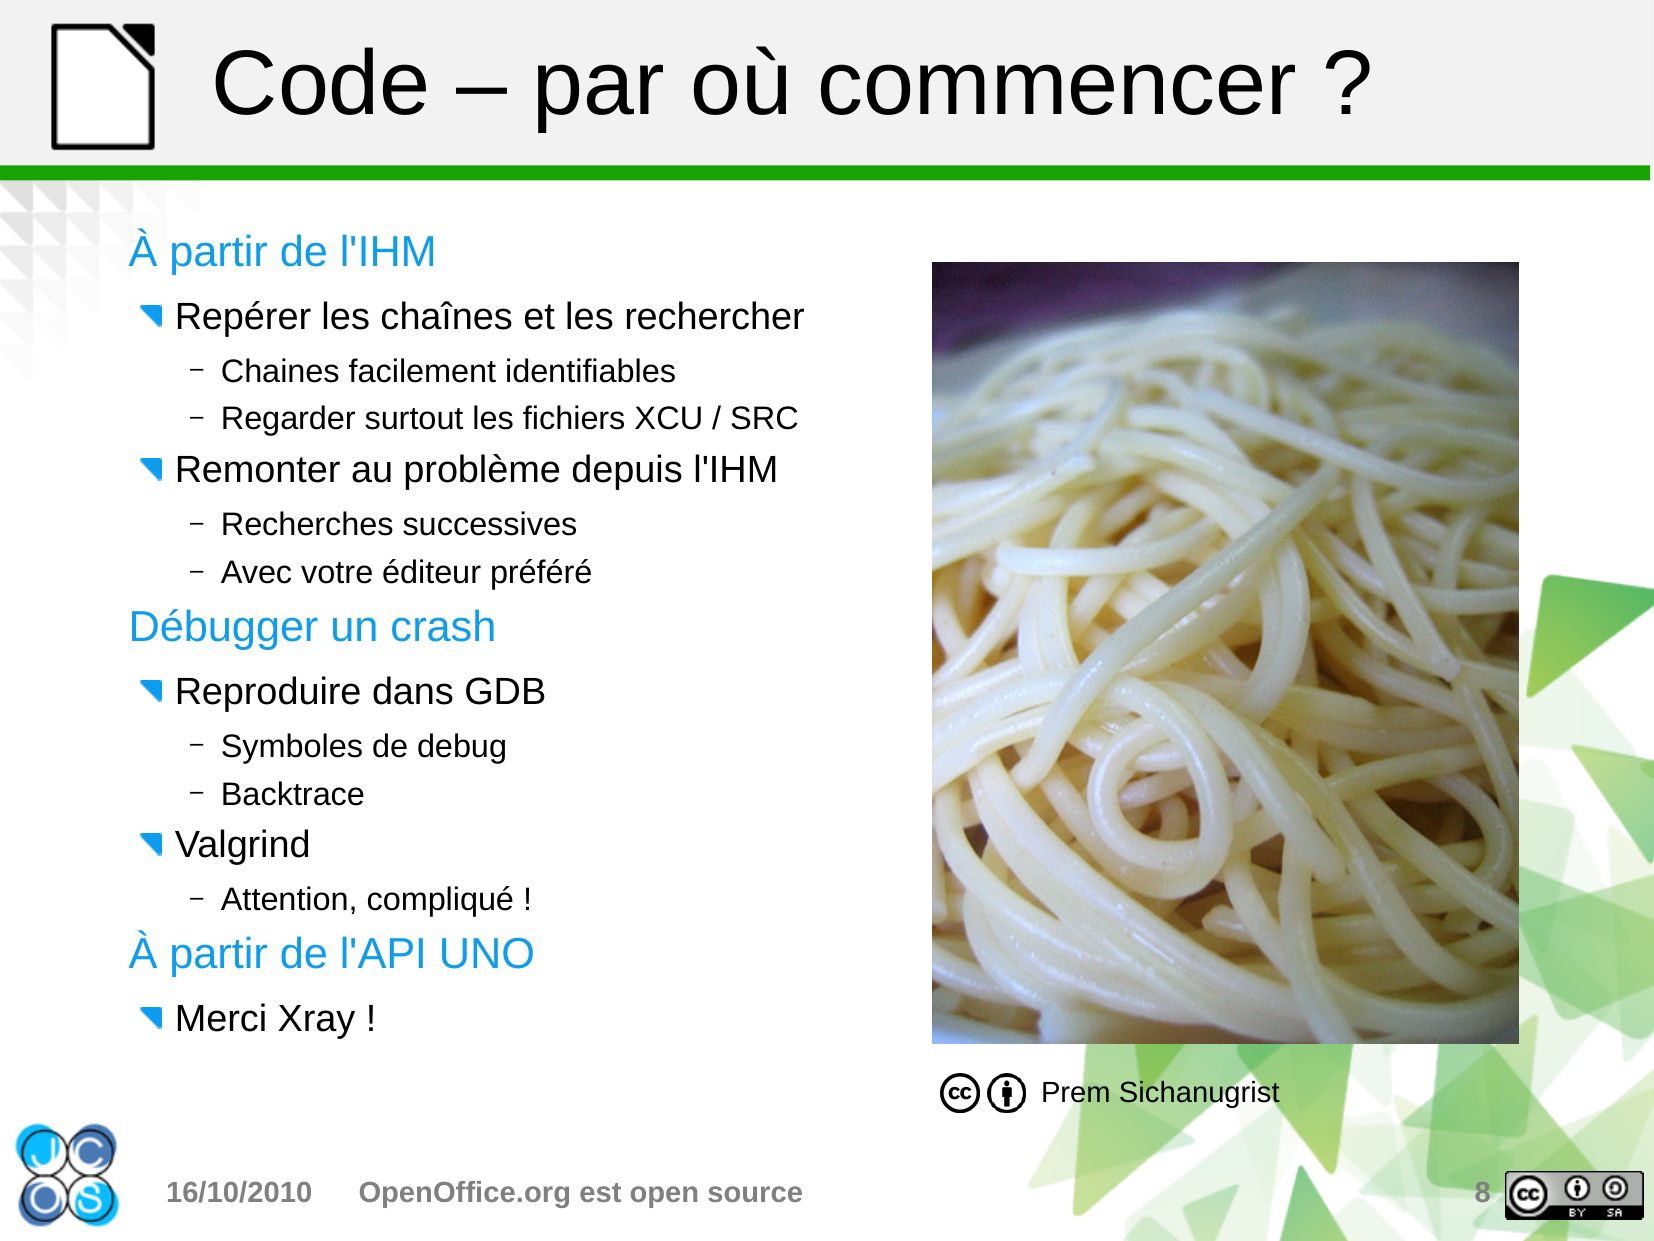

# Code – par où commencer ?
À partir de l'IHM
Repérer les chaînes et les rechercher
Chaines facilement identifiables
Regarder surtout les fichiers XCU / SRC
Remonter au problème depuis l'IHM
Recherches successives
Avec votre éditeur préféré
Débugger un crash
Reproduire dans GDB
Symboles de debug
Backtrace
Valgrind
Attention, compliqué !
À partir de l'API UNO
Merci Xray !
Prem Sichanugrist
16/10/2010
OpenOffice.org est open source
8